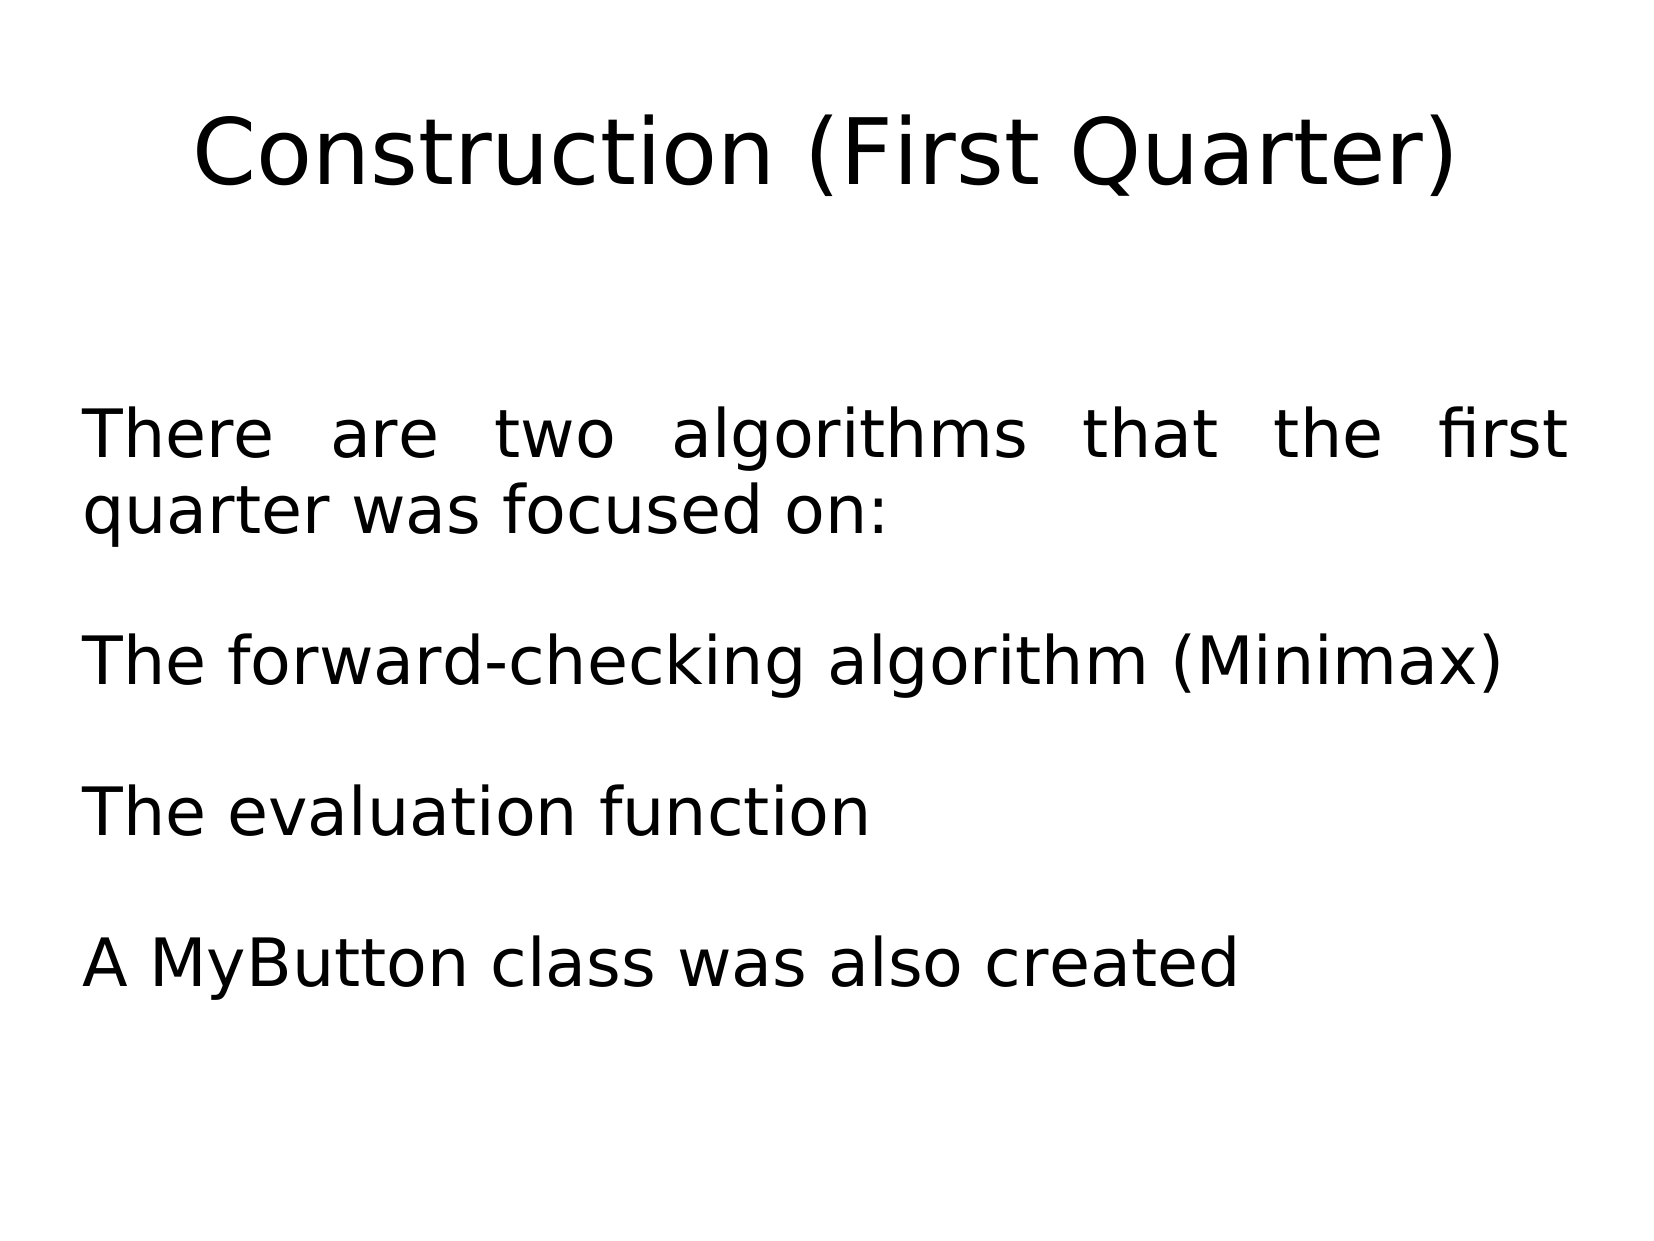

# Construction (First Quarter)
There are two algorithms that the first quarter was focused on:
The forward-checking algorithm (Minimax)
The evaluation function
A MyButton class was also created